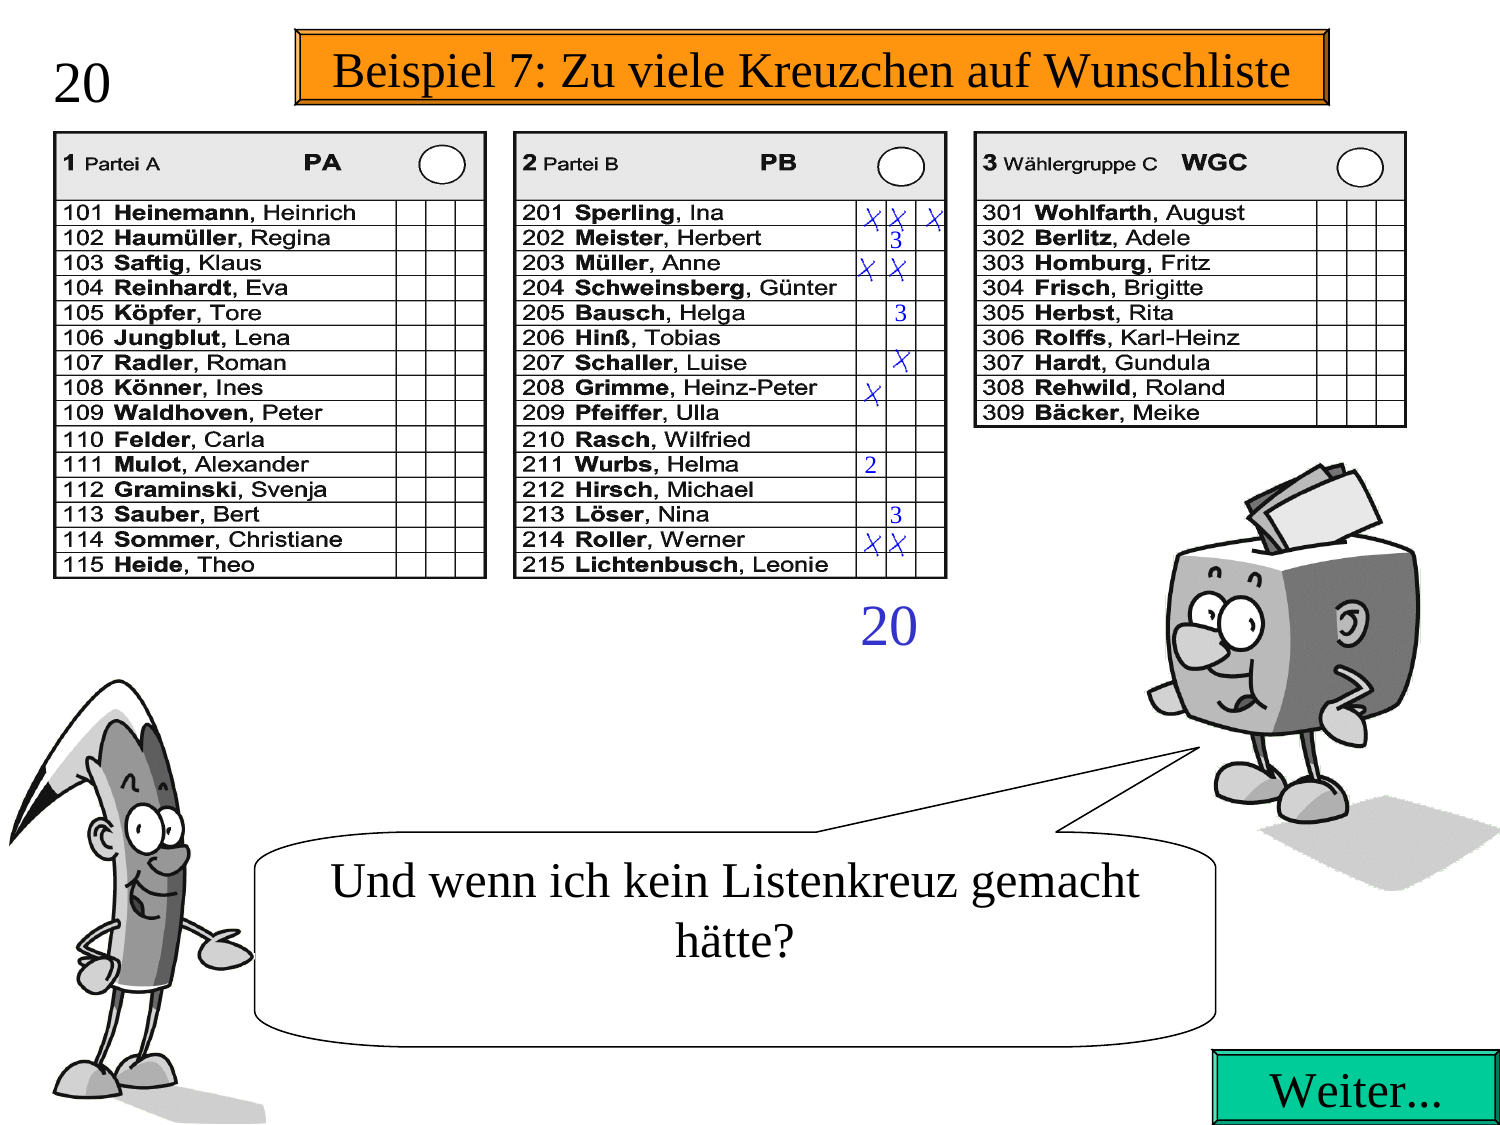

Beispiel 7: Zu viele Kreuzchen auf Wunschliste
20
3
3
2
3
20
Und wenn ich kein Listenkreuz gemacht hätte?
Weiter...